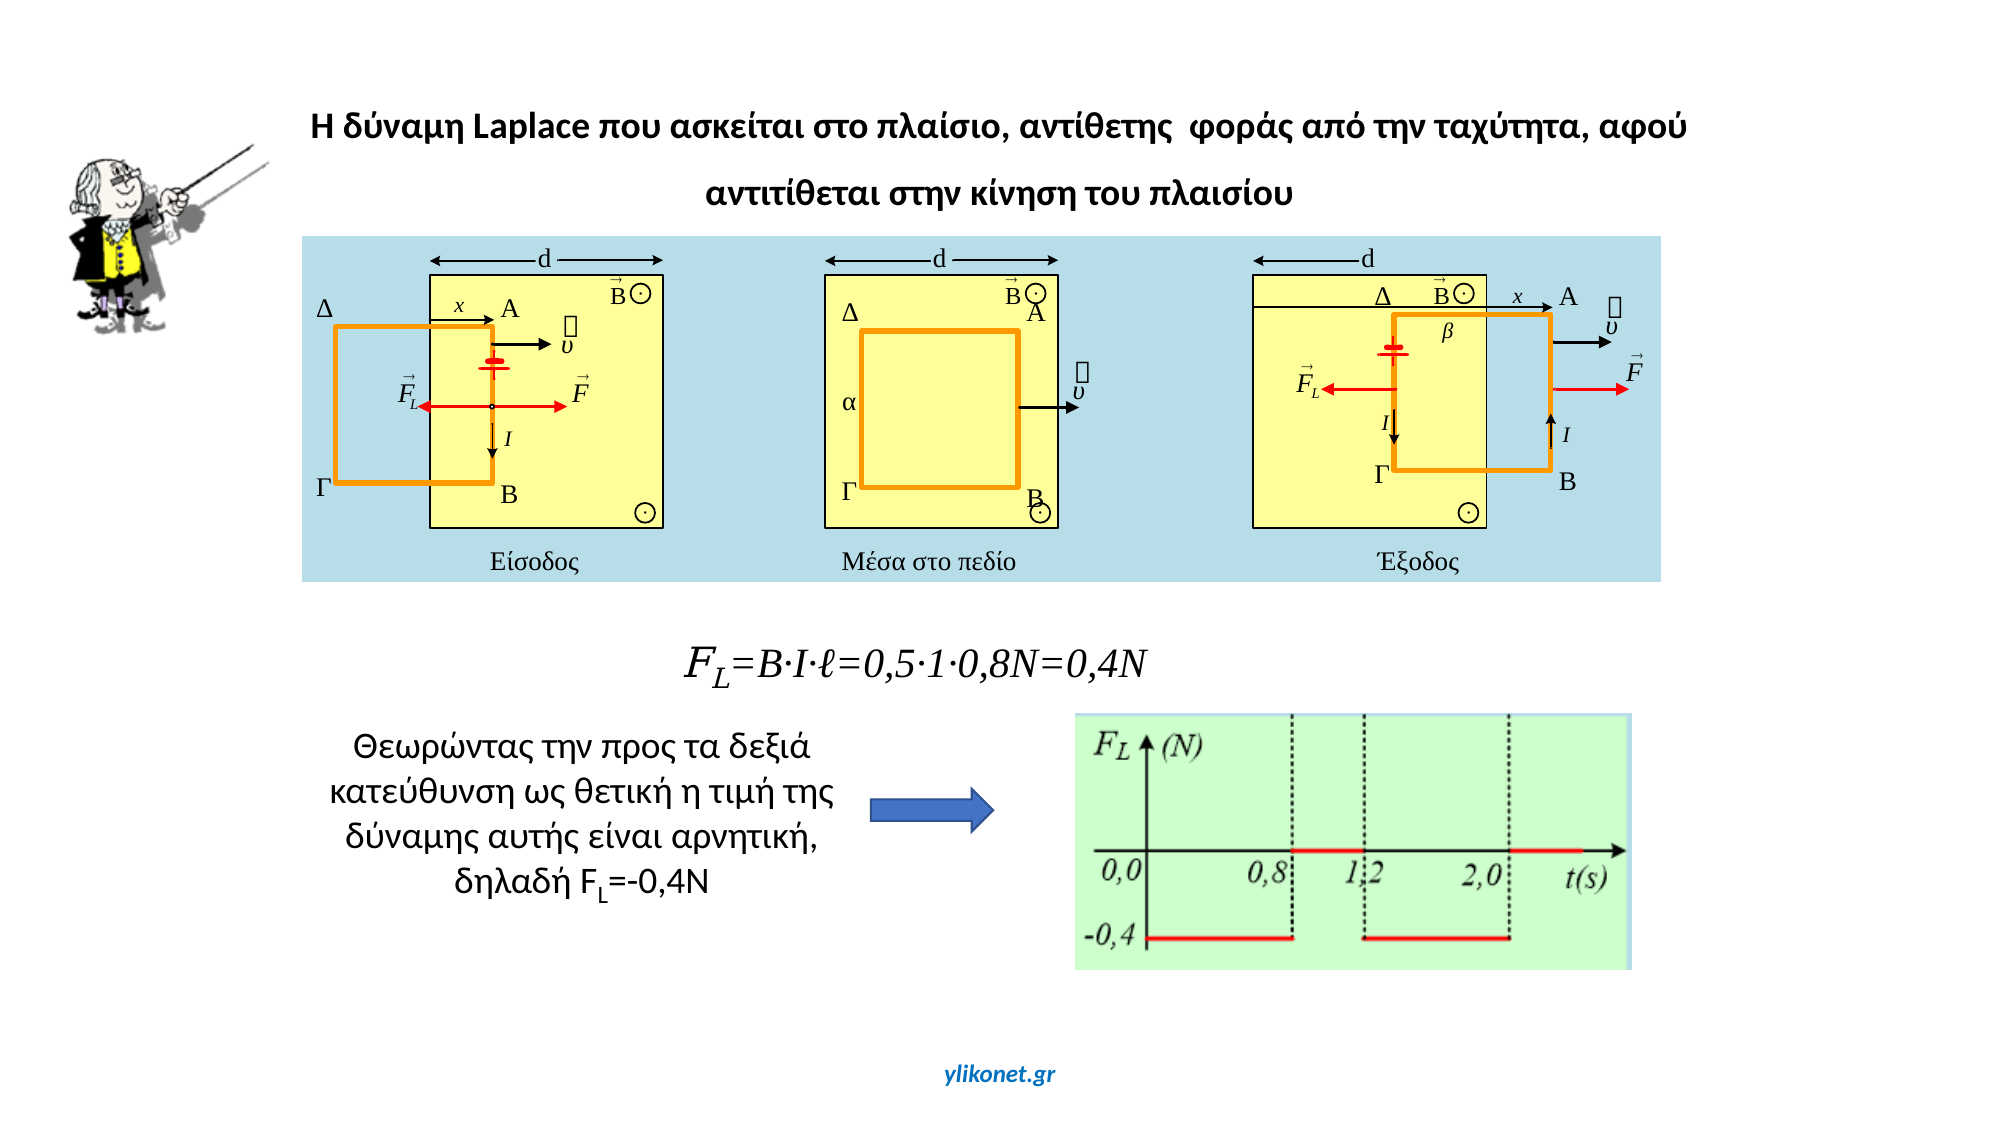

Η δύναμη Laplace που ασκείται στο πλαίσιο, αντίθετης φοράς από την ταχύτητα, αφού αντιτίθεται στην κίνηση του πλαισίου
FL=Β∙Ι∙ℓ=0,5∙1∙0,8Ν=0,4Ν
Θεωρώντας την προς τα δεξιά κατεύθυνση ως θετική η τιμή της δύναμης αυτής είναι αρνητική, δηλαδή FL=-0,4Ν
ylikonet.gr